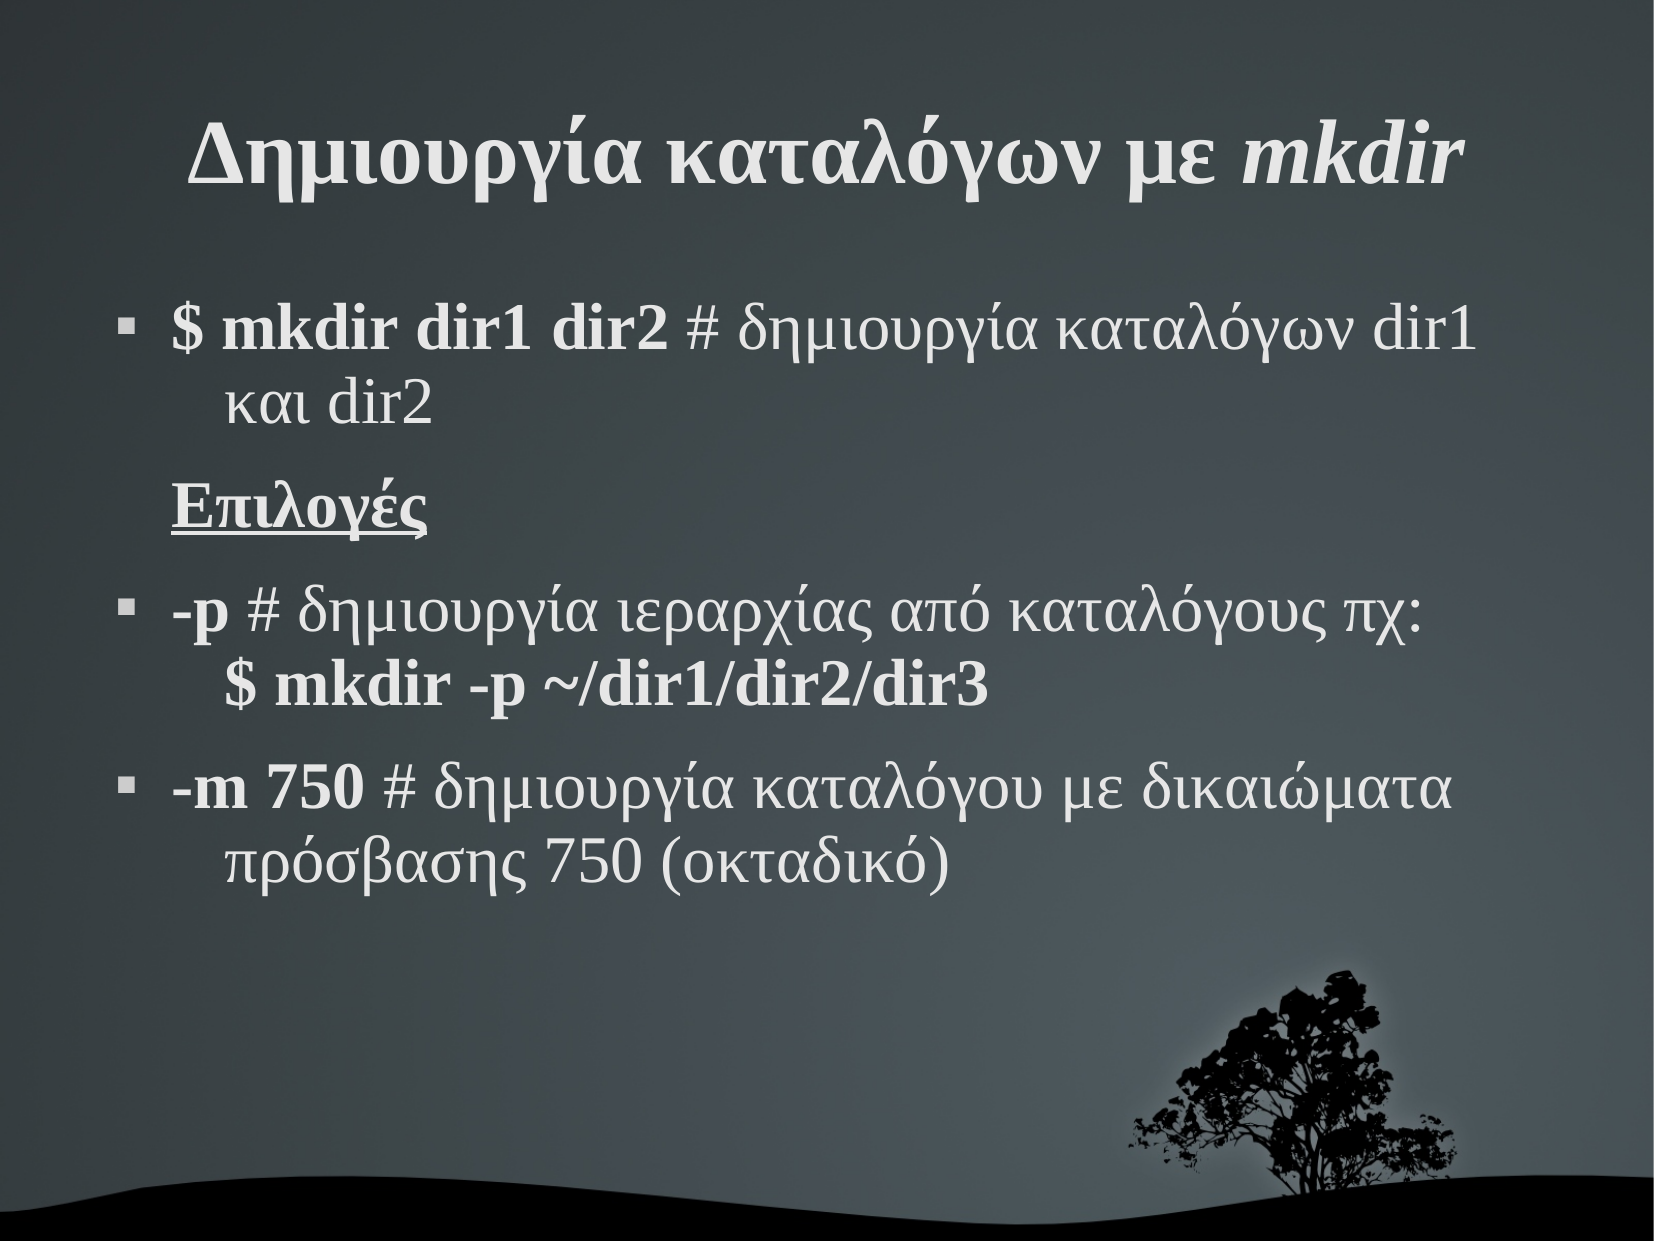

# Δημιουργία καταλόγων με mkdir
$ mkdir dir1 dir2 # δημιουργία καταλόγων dir1 και dir2
Επιλογές
-p # δημιουργία ιεραρχίας από καταλόγους πχ:
$ mkdir -p ~/dir1/dir2/dir3
-m 750 # δημιουργία καταλόγου με δικαιώματα πρόσβασης 750 (οκταδικό)